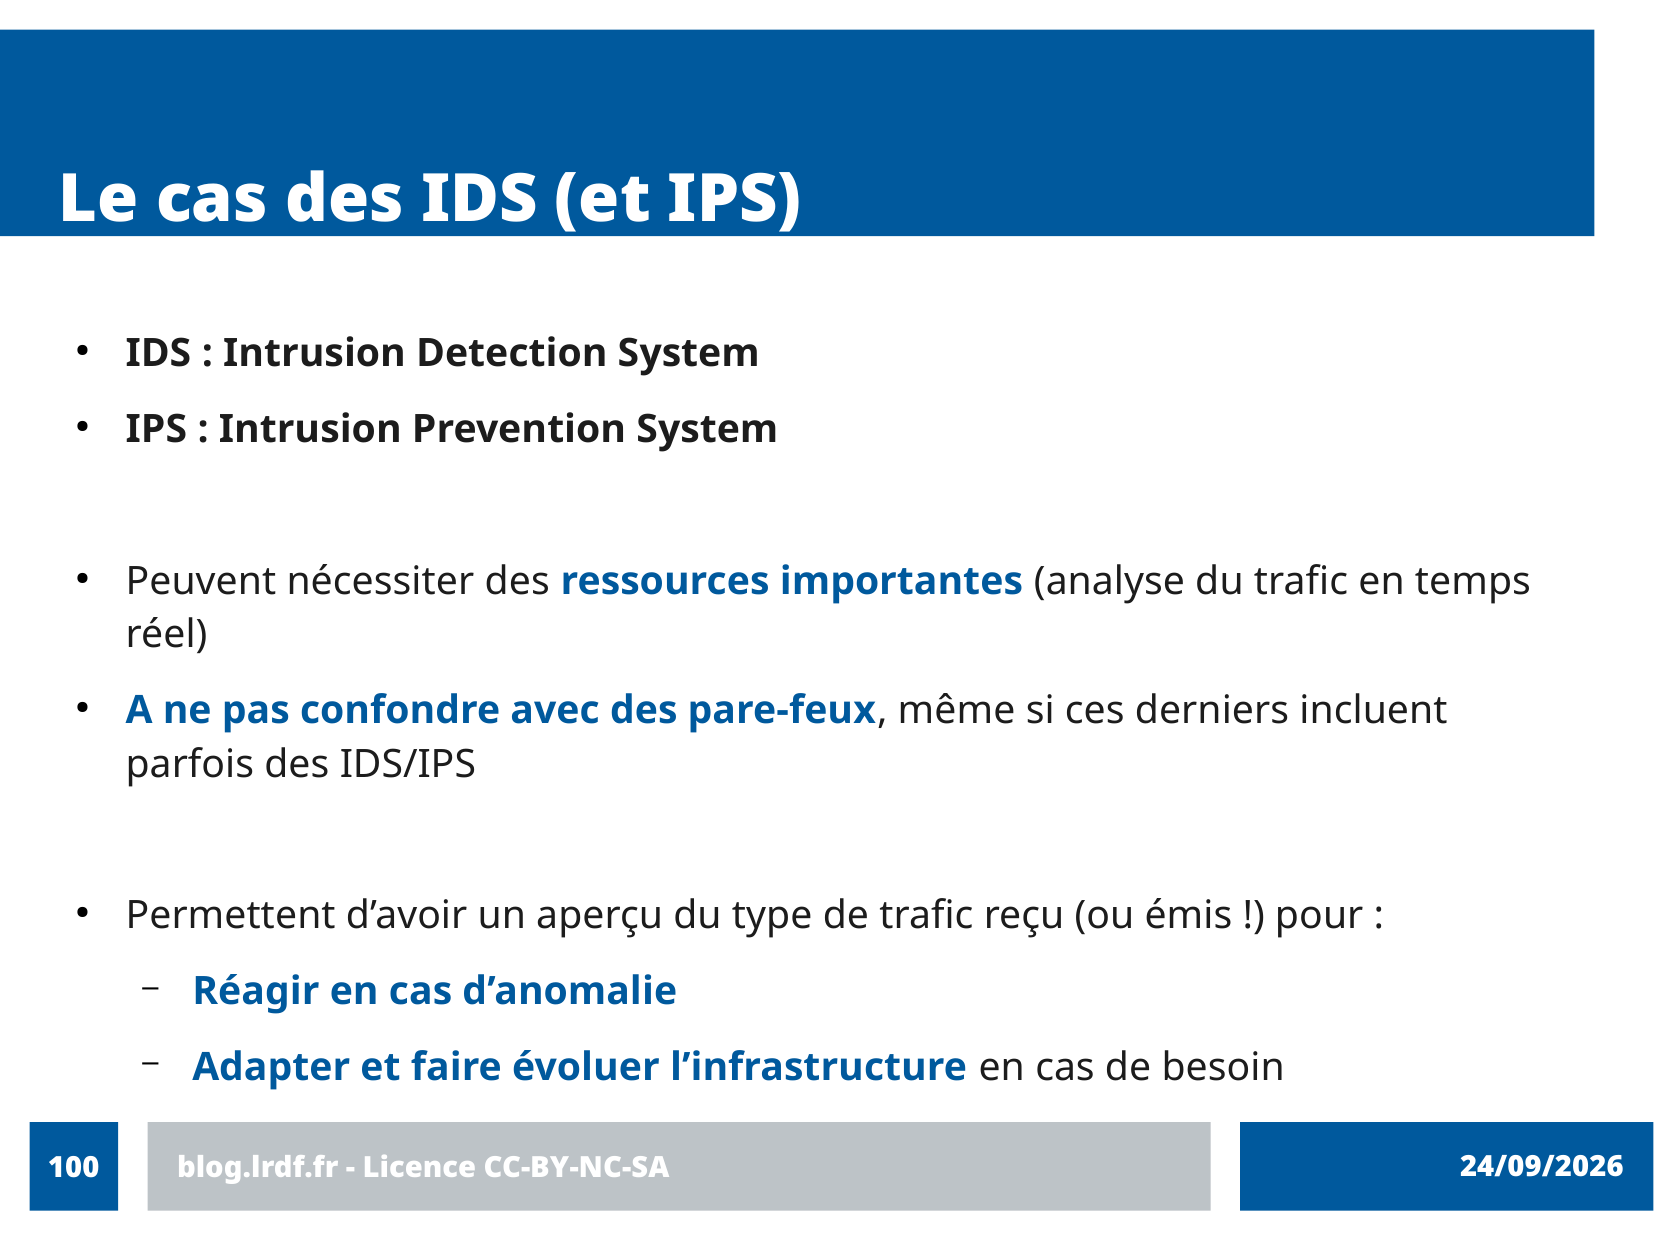

# Le cas des IDS (et IPS)
IDS : Intrusion Detection System
IPS : Intrusion Prevention System
Peuvent nécessiter des ressources importantes (analyse du trafic en temps réel)
A ne pas confondre avec des pare-feux, même si ces derniers incluent parfois des IDS/IPS
Permettent d’avoir un aperçu du type de trafic reçu (ou émis !) pour :
Réagir en cas d’anomalie
Adapter et faire évoluer l’infrastructure en cas de besoin
100
blog.lrdf.fr - Licence CC-BY-NC-SA